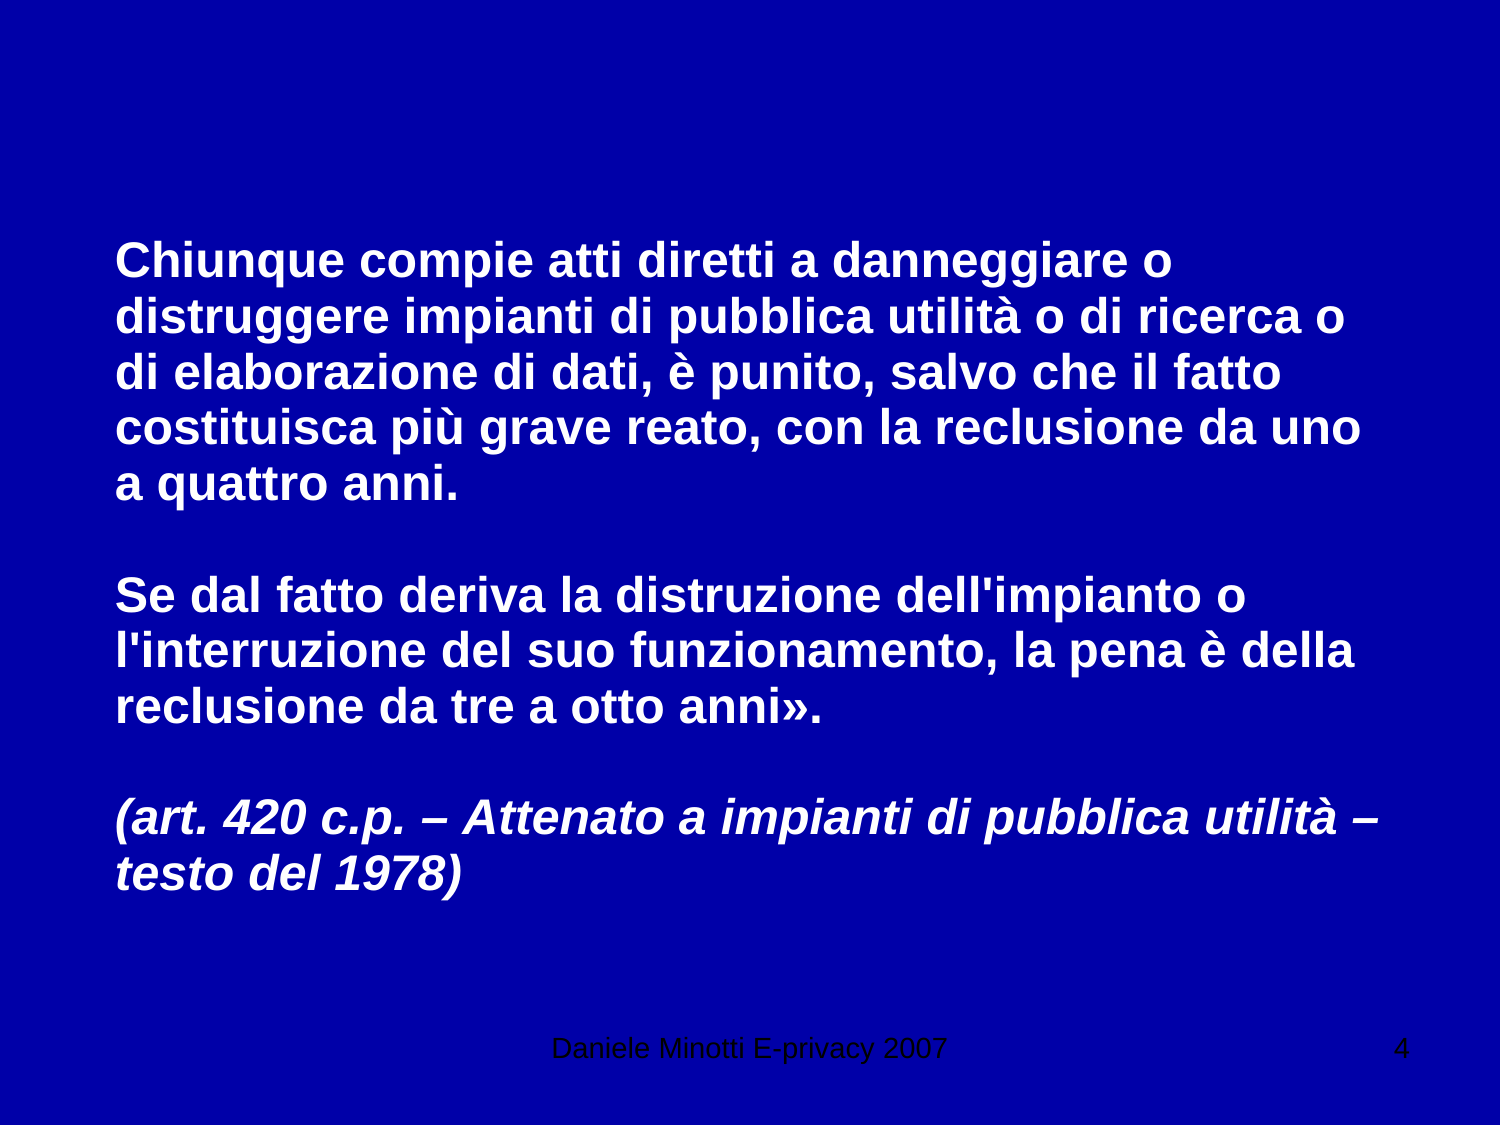

# Chiunque compie atti diretti a danneggiare o distruggere impianti di pubblica utilità o di ricerca o di elaborazione di dati, è punito, salvo che il fatto costituisca più grave reato, con la reclusione da uno a quattro anni. Se dal fatto deriva la distruzione dell'impianto o l'interruzione del suo funzionamento, la pena è della reclusione da tre a otto anni». (art. 420 c.p. – Attenato a impianti di pubblica utilità – testo del 1978)
Daniele Minotti E-privacy 2007
4